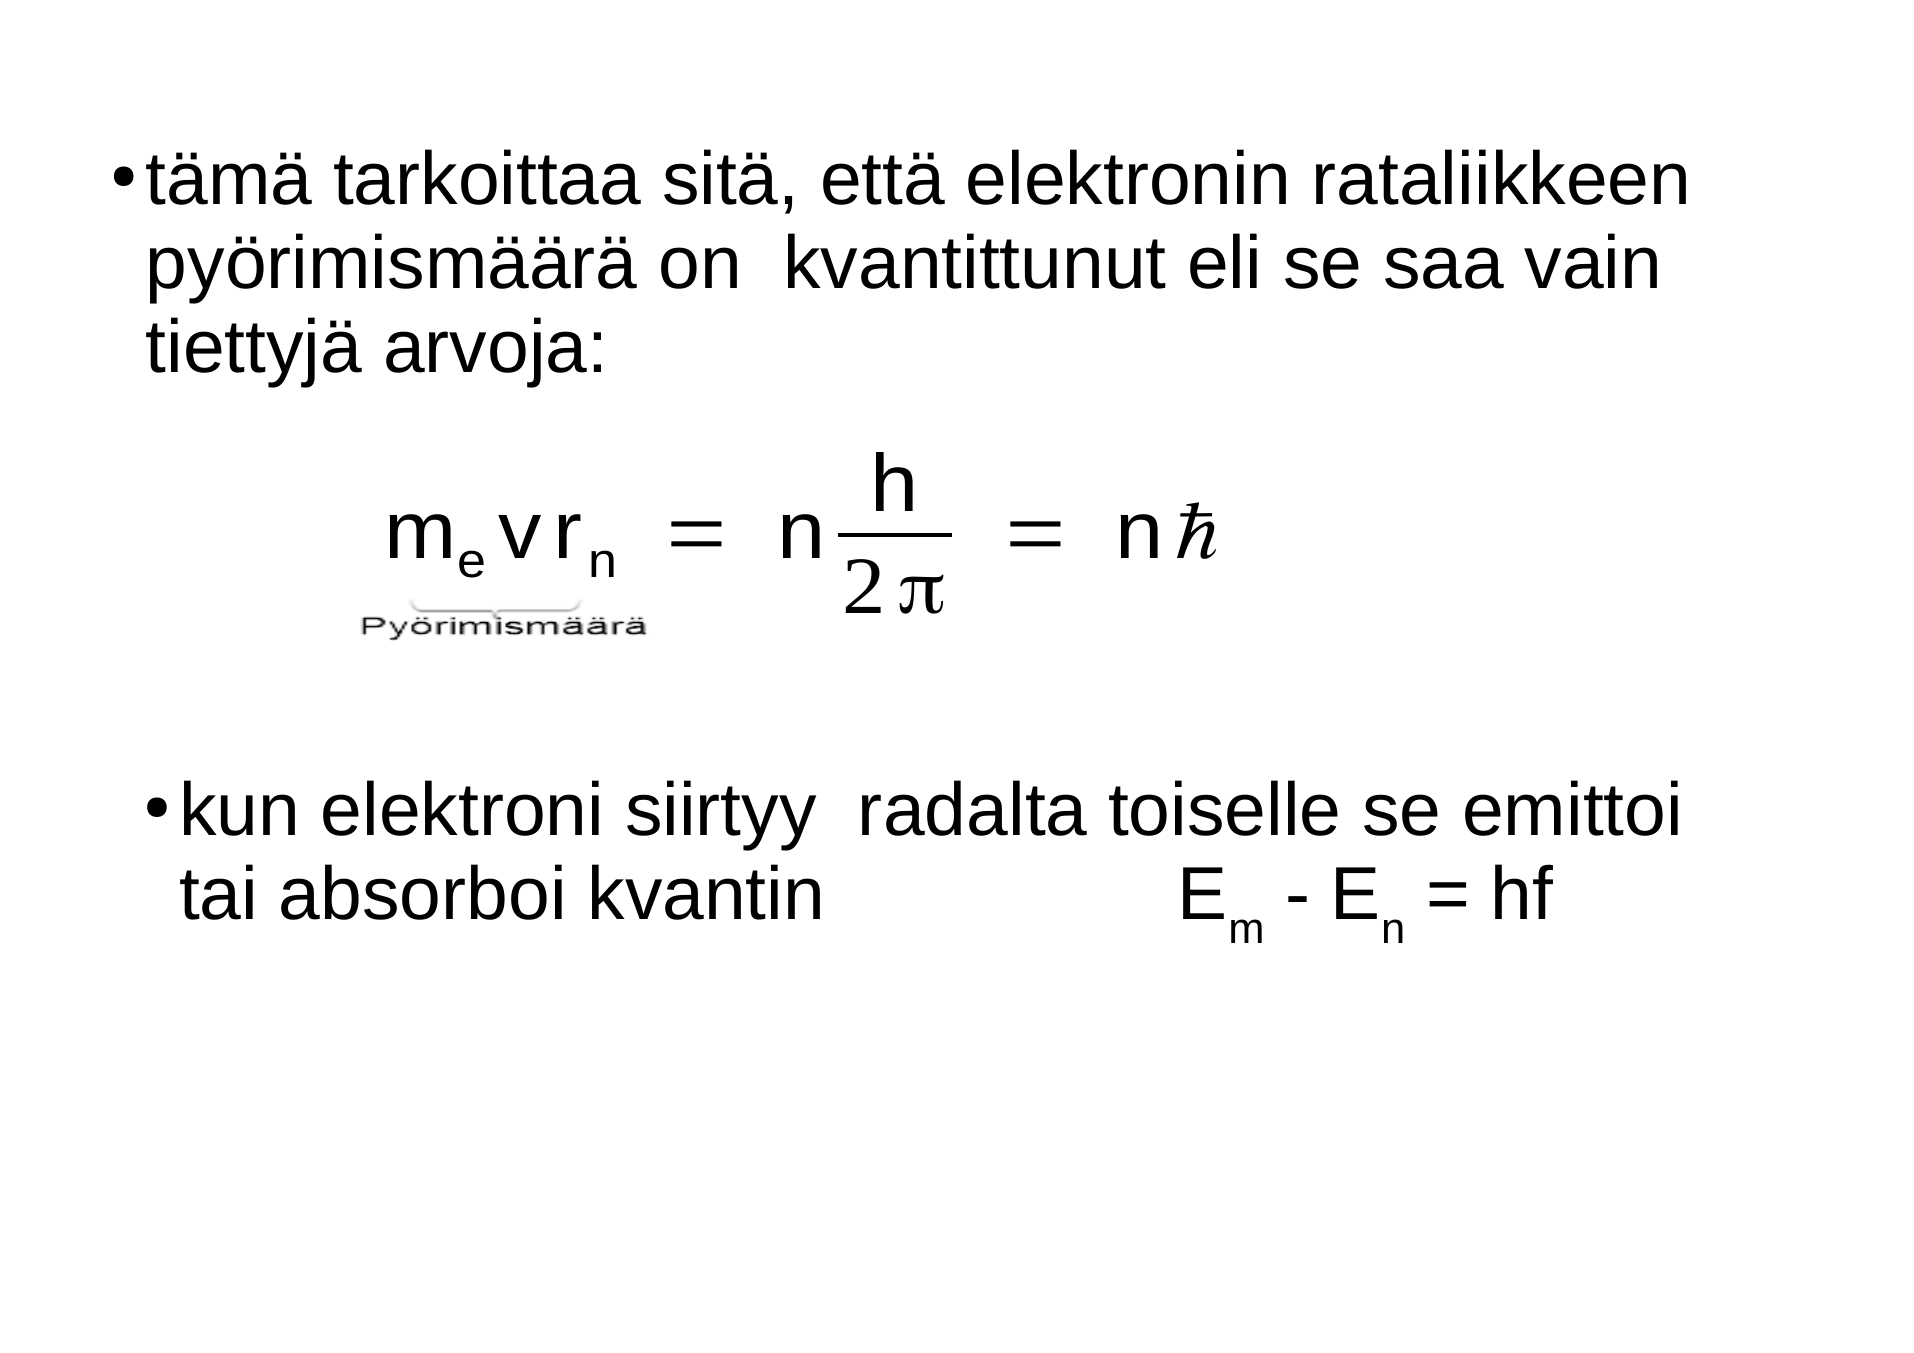

tämä tarkoittaa sitä, että elektronin rataliikkeen pyörimismäärä on kvantittunut eli se saa vain tiettyjä arvoja:
kun elektroni siirtyy radalta toiselle se emittoi tai absorboi kvantin Em - En = hf